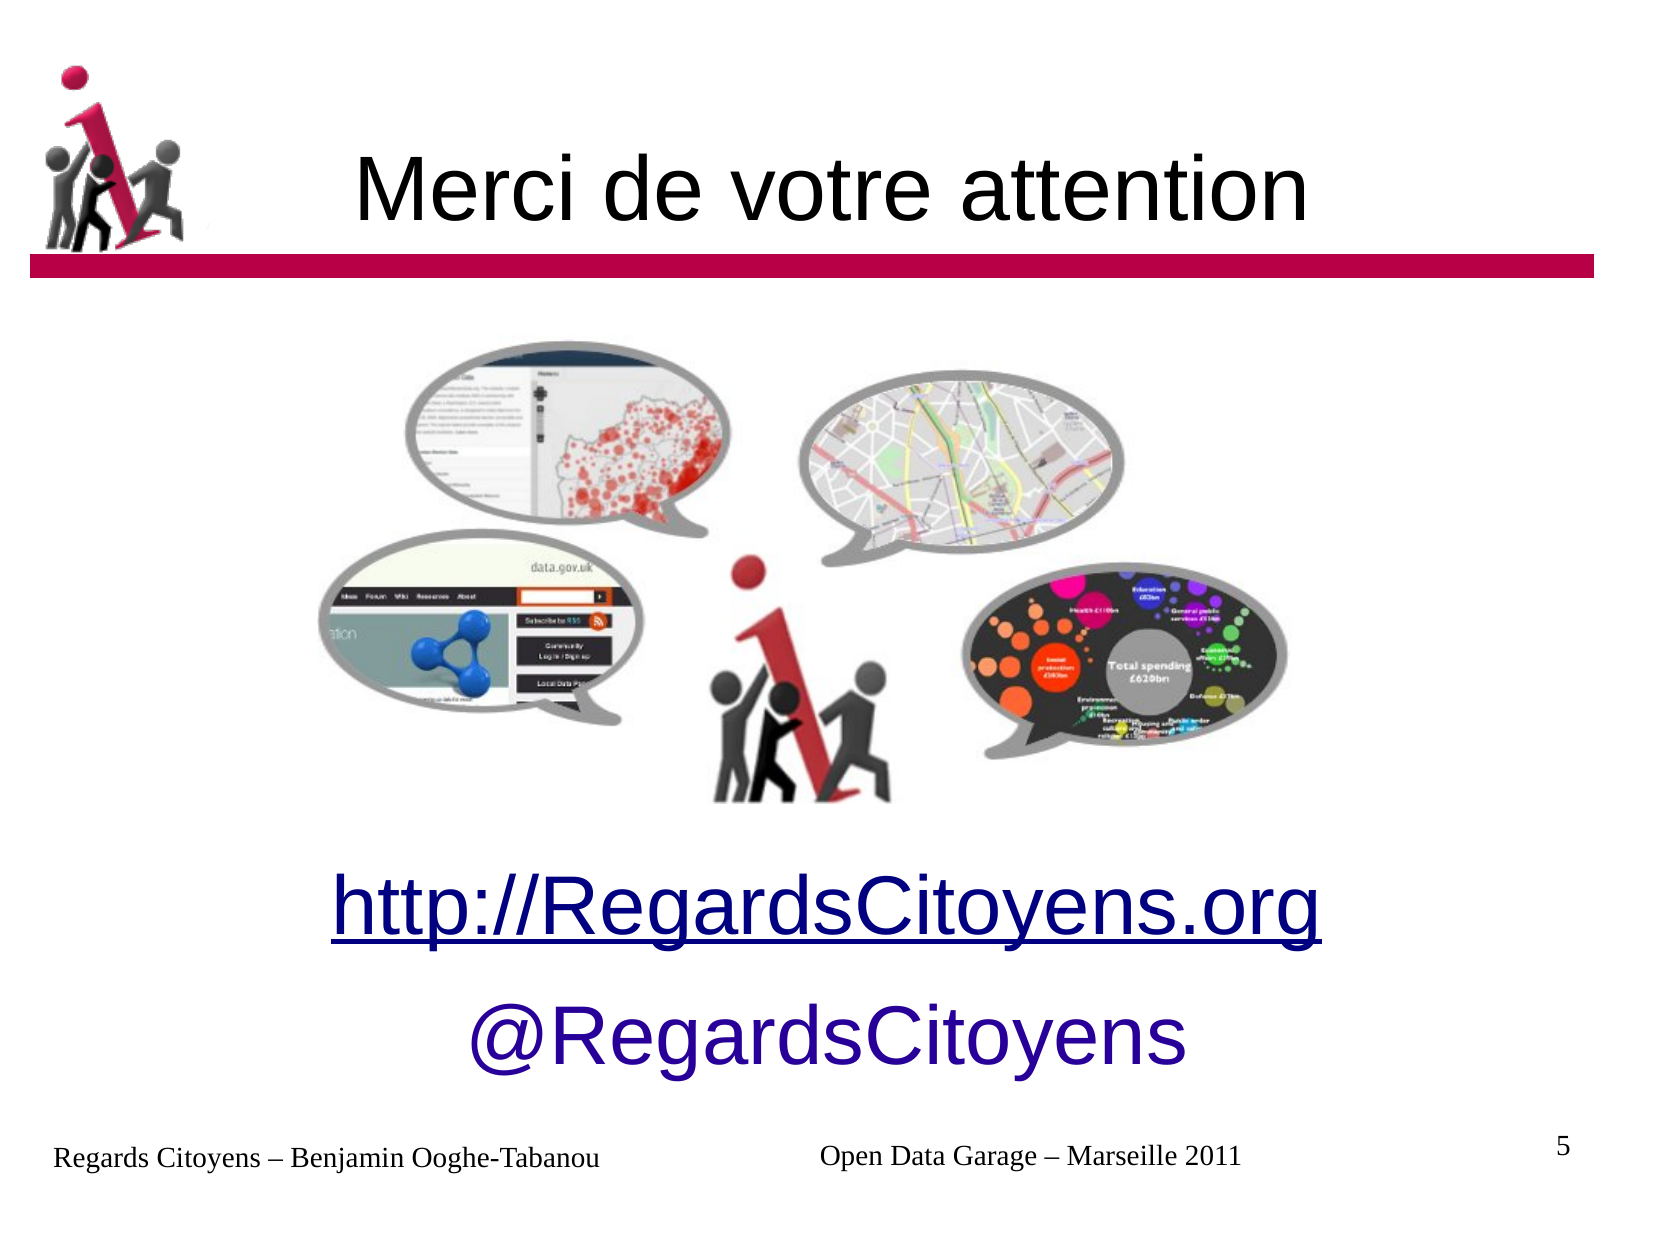

# Merci de votre attention
http://RegardsCitoyens.org
@RegardsCitoyens
5
Benjamin Ooghe-Tabanou - Open Knowledge Conference Berlin 2011